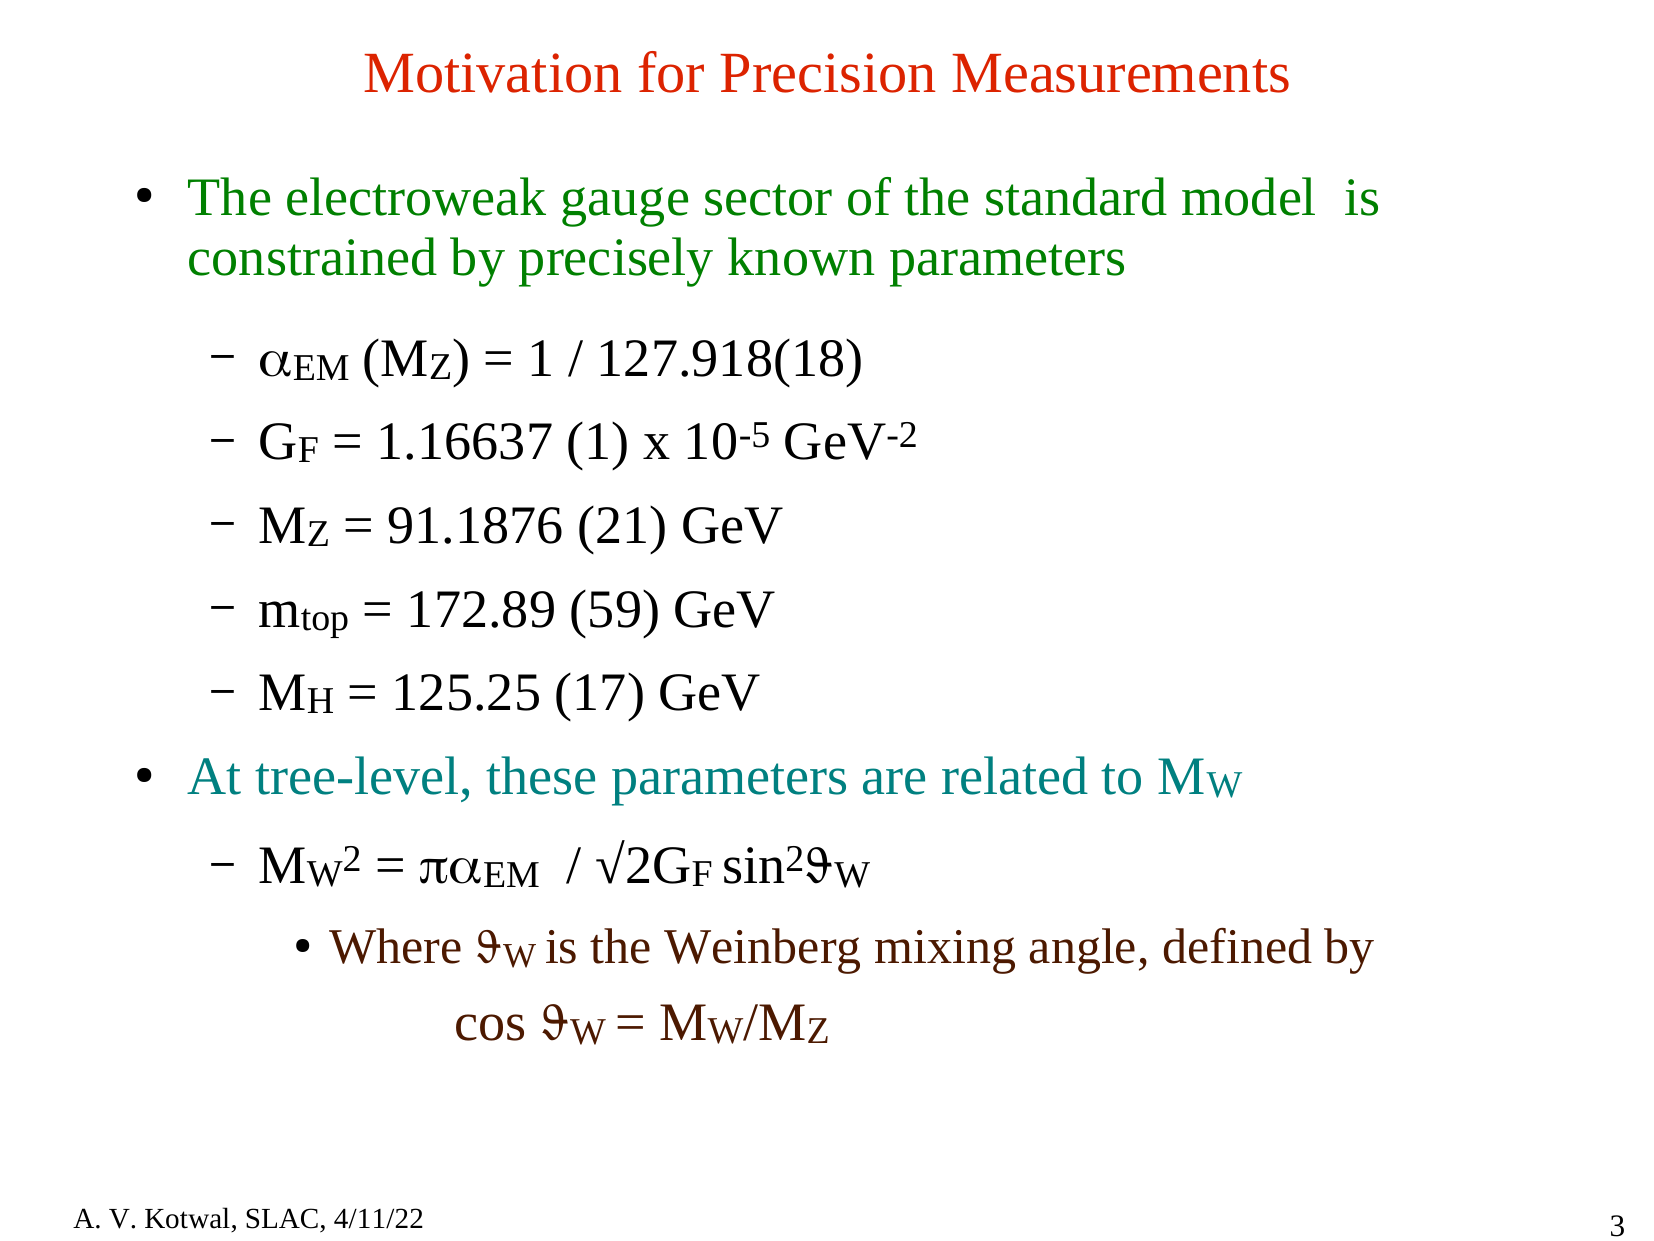

Motivation for Precision Measurements
# The electroweak gauge sector of the standard model is constrained by precisely known parameters
αEM (MZ) = 1 / 127.918(18)
GF = 1.16637 (1) x 10-5 GeV-2
MZ = 91.1876 (21) GeV
mtop = 172.89 (59) GeV
MH = 125.25 (17) GeV
At tree-level, these parameters are related to MW
MW2 = παEM / √2GF sin2ϑW
Where ϑW is the Weinberg mixing angle, defined by
 cos ϑW = MW/MZ
A. V. Kotwal, SLAC, 4/11/22